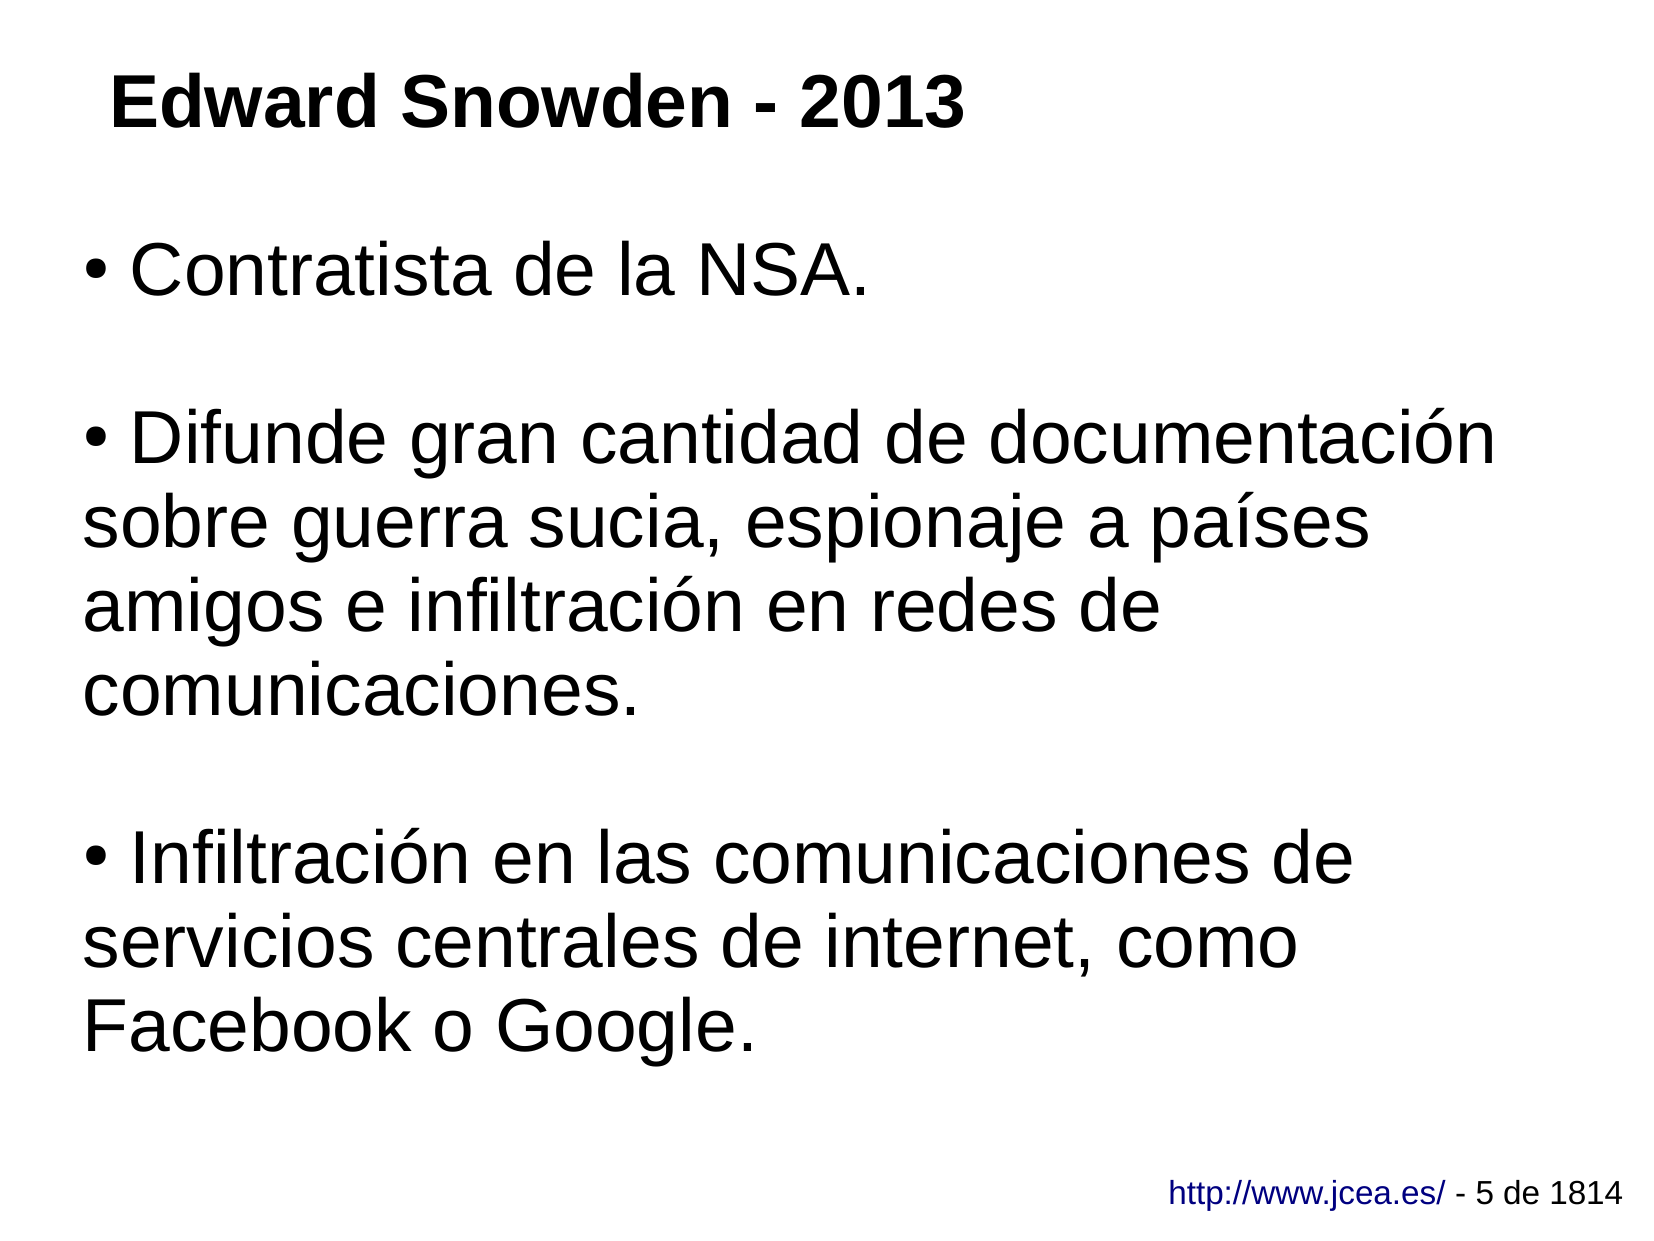

# Edward Snowden - 2013
 Contratista de la NSA.
 Difunde gran cantidad de documentación sobre guerra sucia, espionaje a países amigos e infiltración en redes de comunicaciones.
 Infiltración en las comunicaciones de servicios centrales de internet, como Facebook o Google.
http://www.jcea.es/ - 5 de 1814